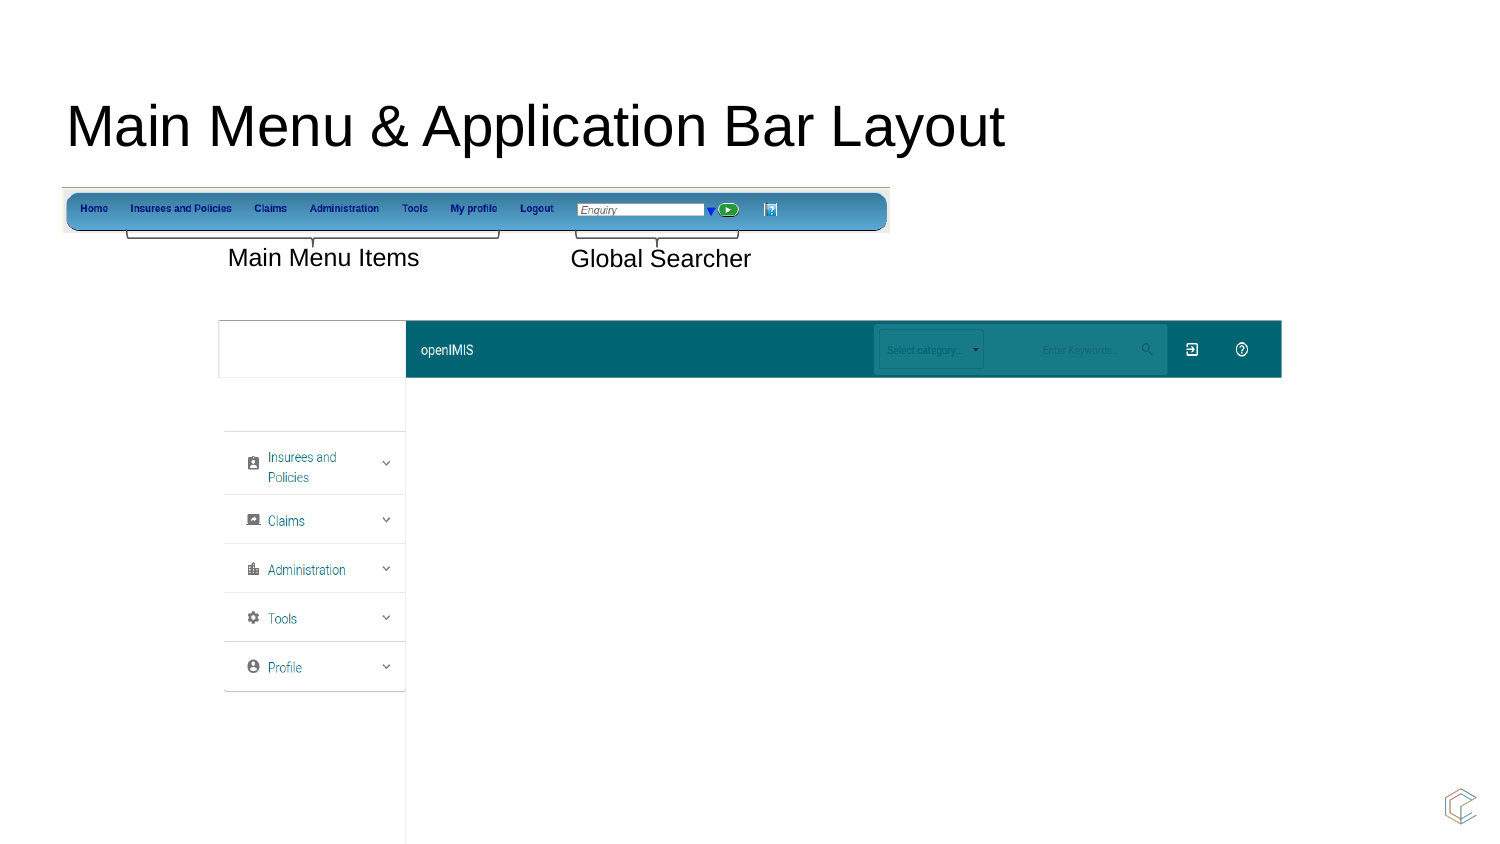

# Main Menu & Application Bar Layout
Main Menu Items
Global Searcher